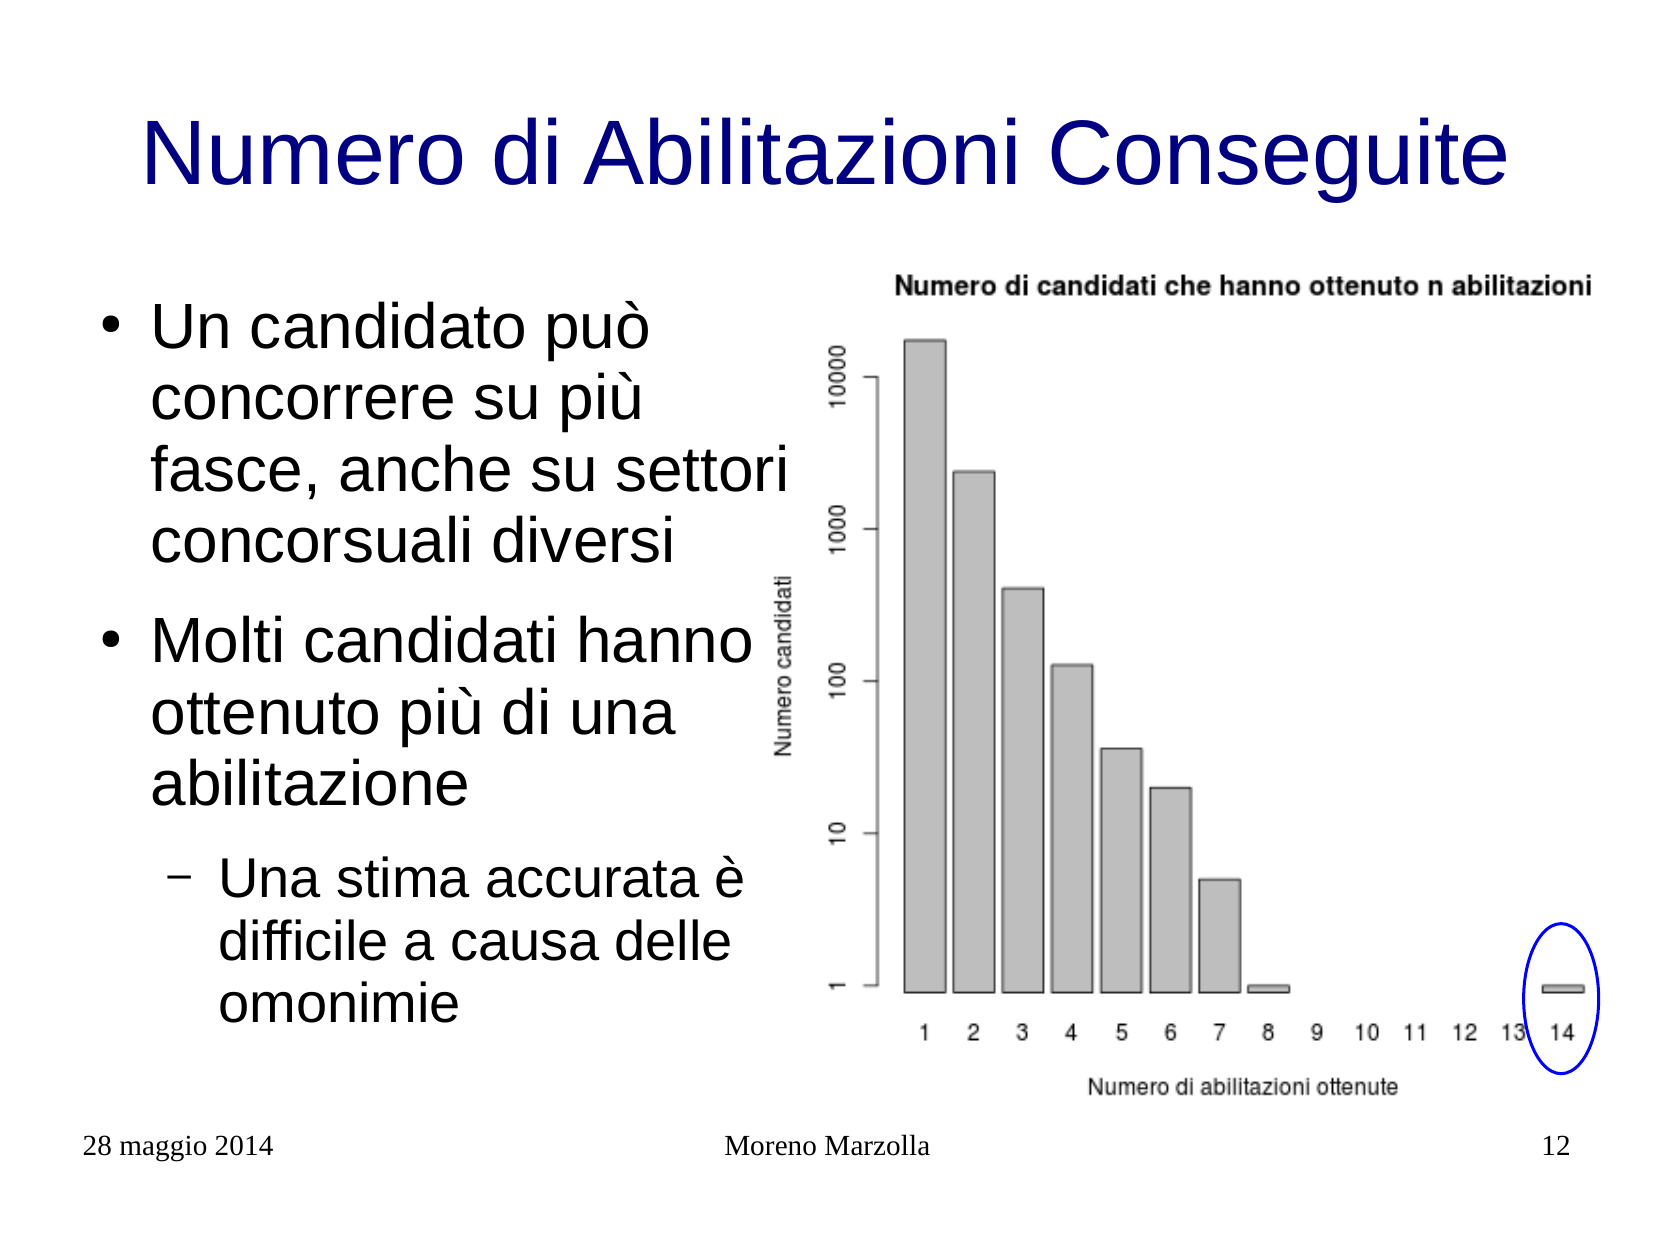

# Numero di Abilitazioni Conseguite
Un candidato può concorrere su più fasce, anche su settori concorsuali diversi
Molti candidati hanno ottenuto più di una abilitazione
Una stima accurata è difficile a causa delle omonimie
28 maggio 2014
Moreno Marzolla
12